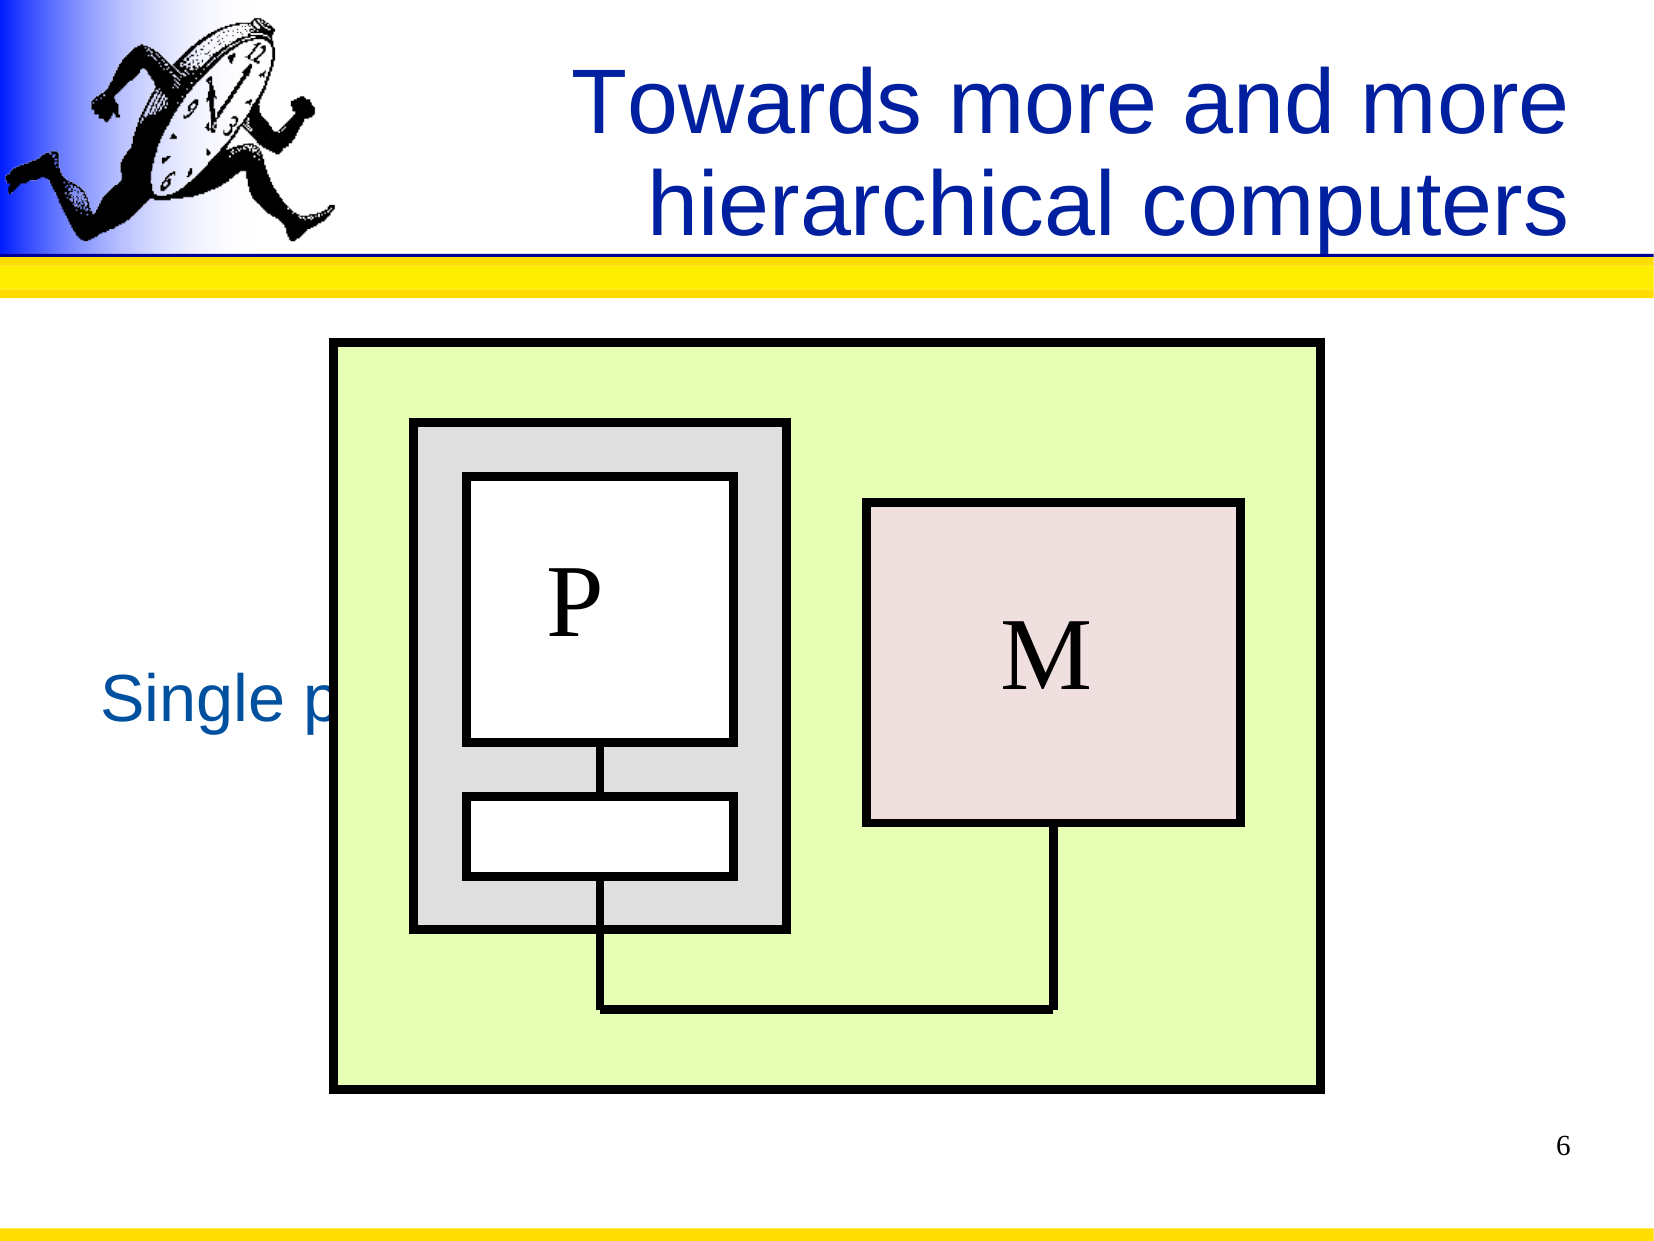

# Towards more and more hierarchical computers
Single processor
6